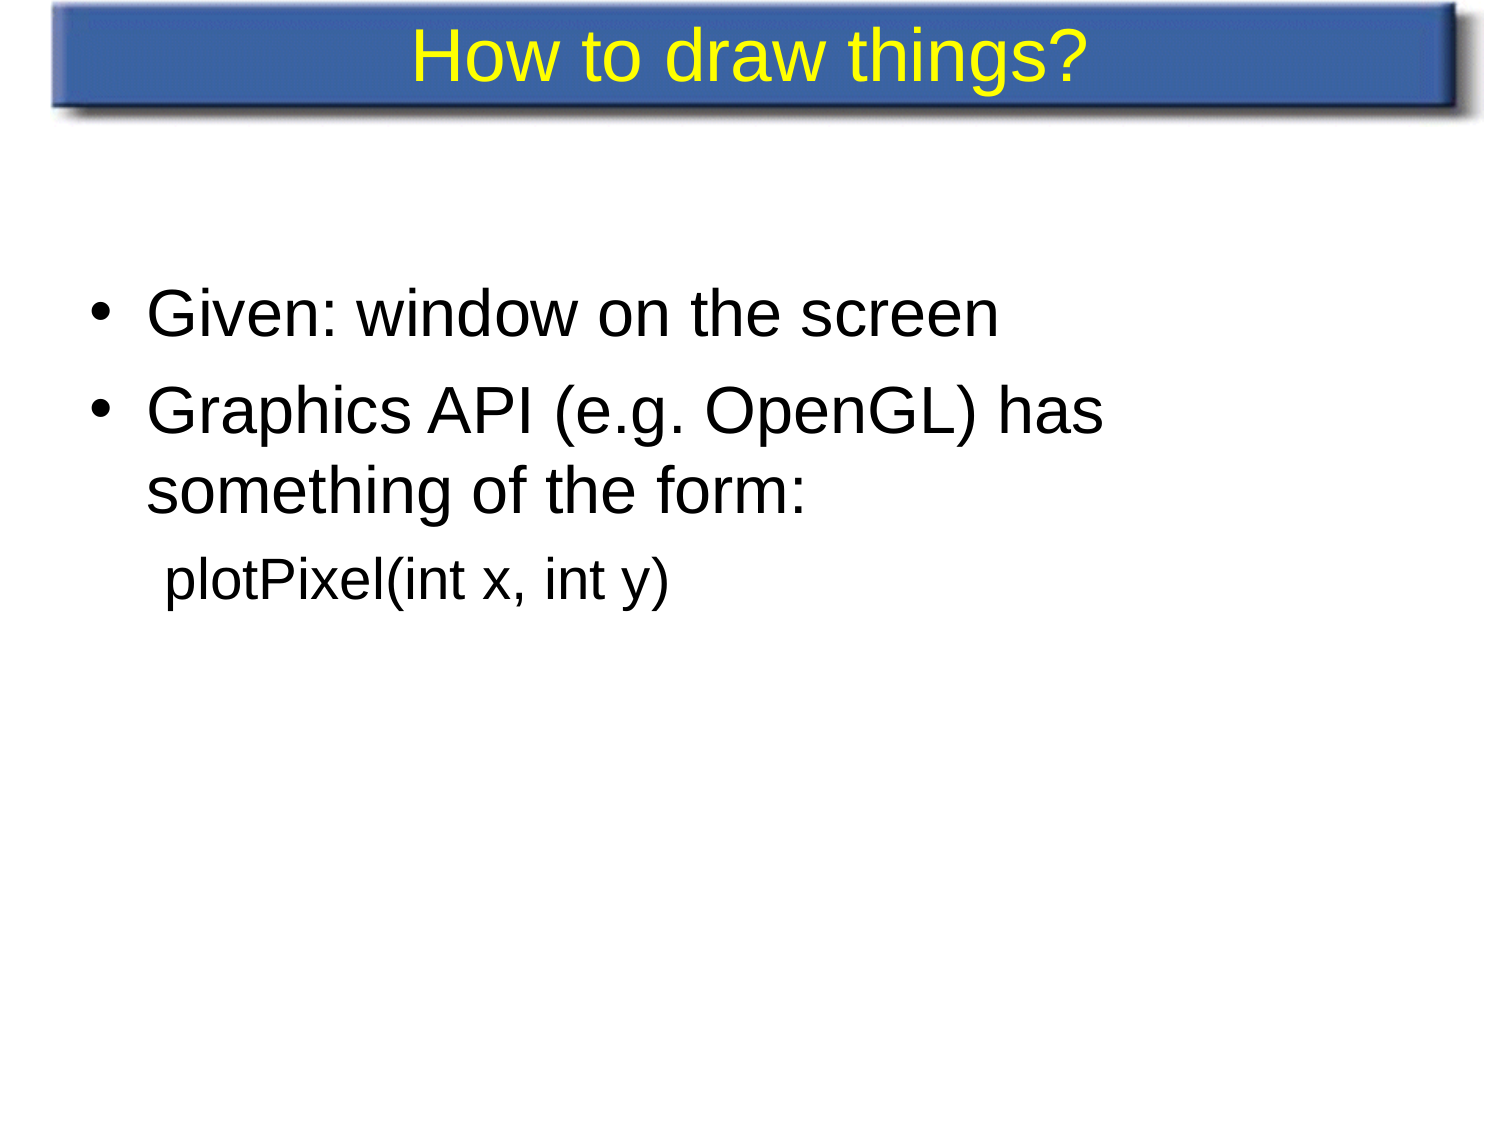

# How to draw things?
Given: window on the screen
Graphics API (e.g. OpenGL) has something of the form:
plotPixel(int x, int y)